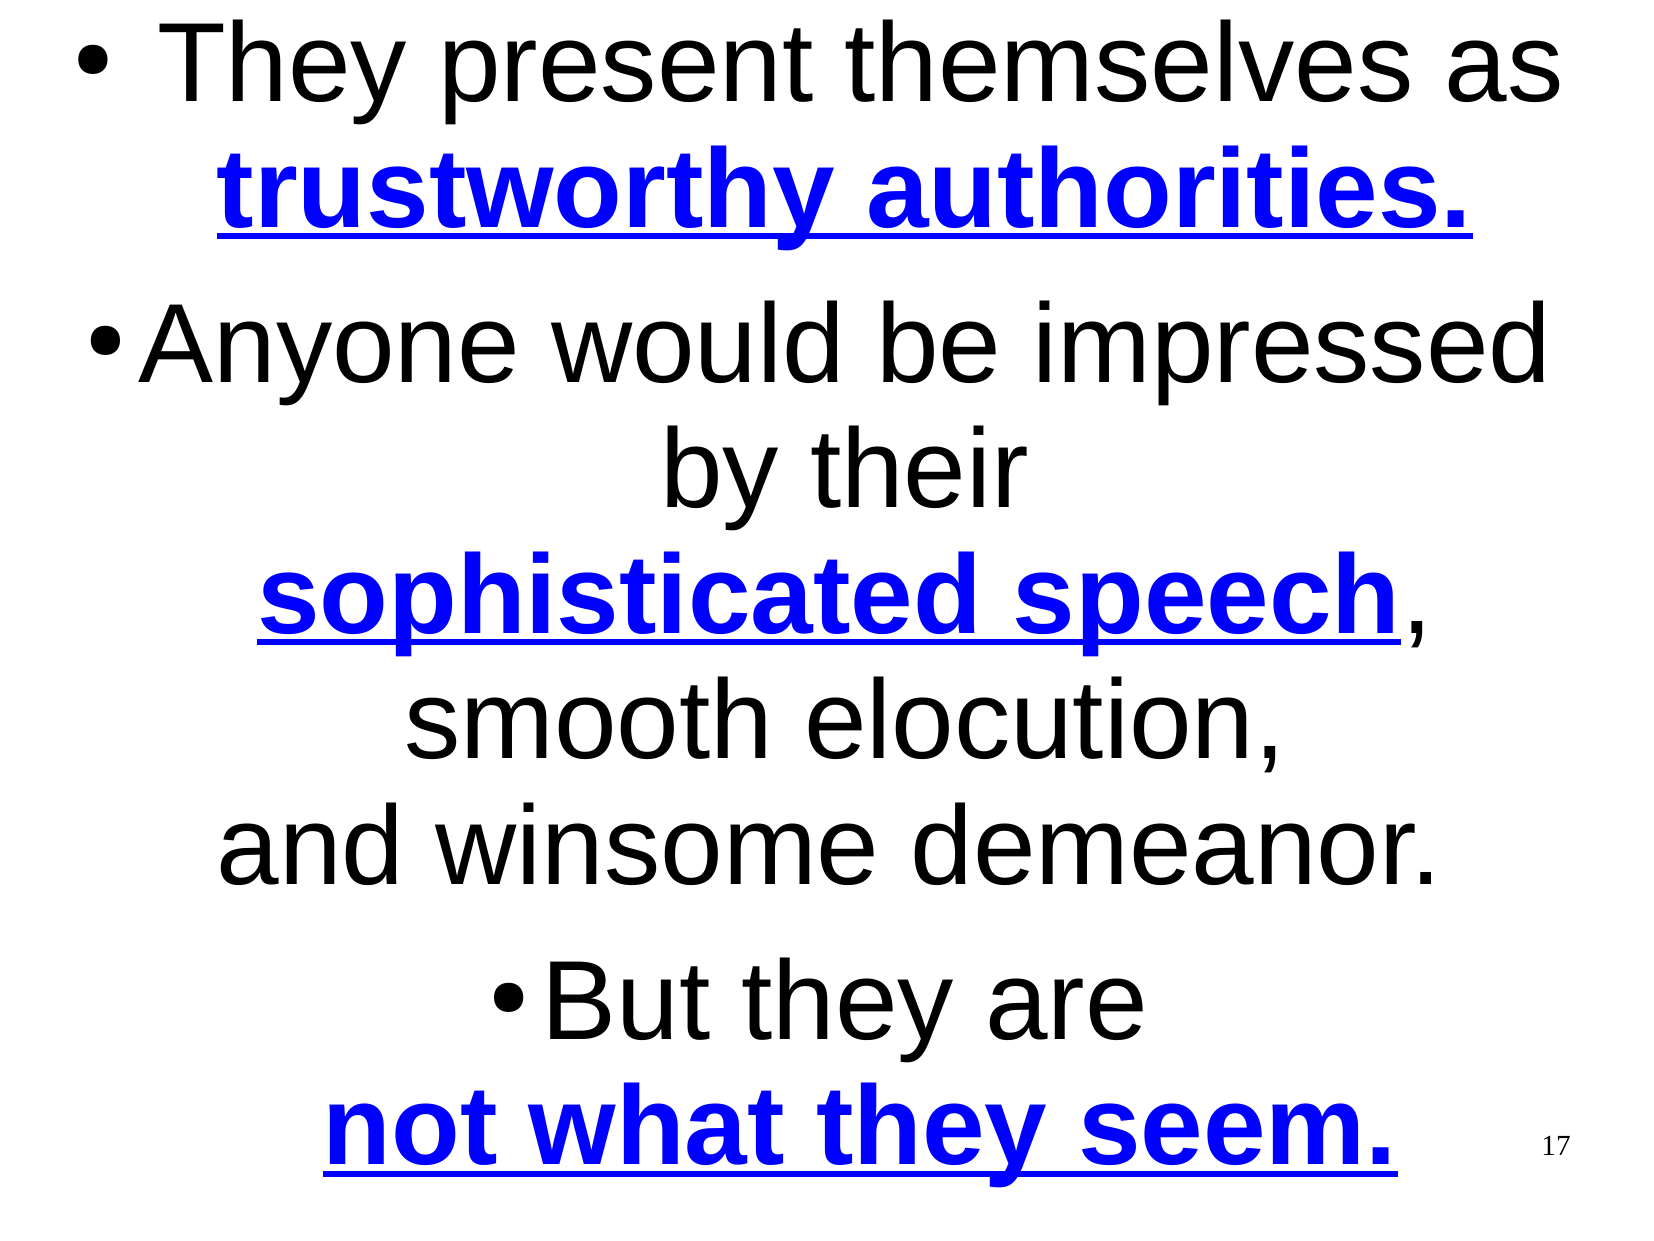

# They present themselves as trustworthy authorities.
Anyone would be impressed
by their
sophisticated speech,
smooth elocution,
and winsome demeanor.
But they are
not what they seem.
17